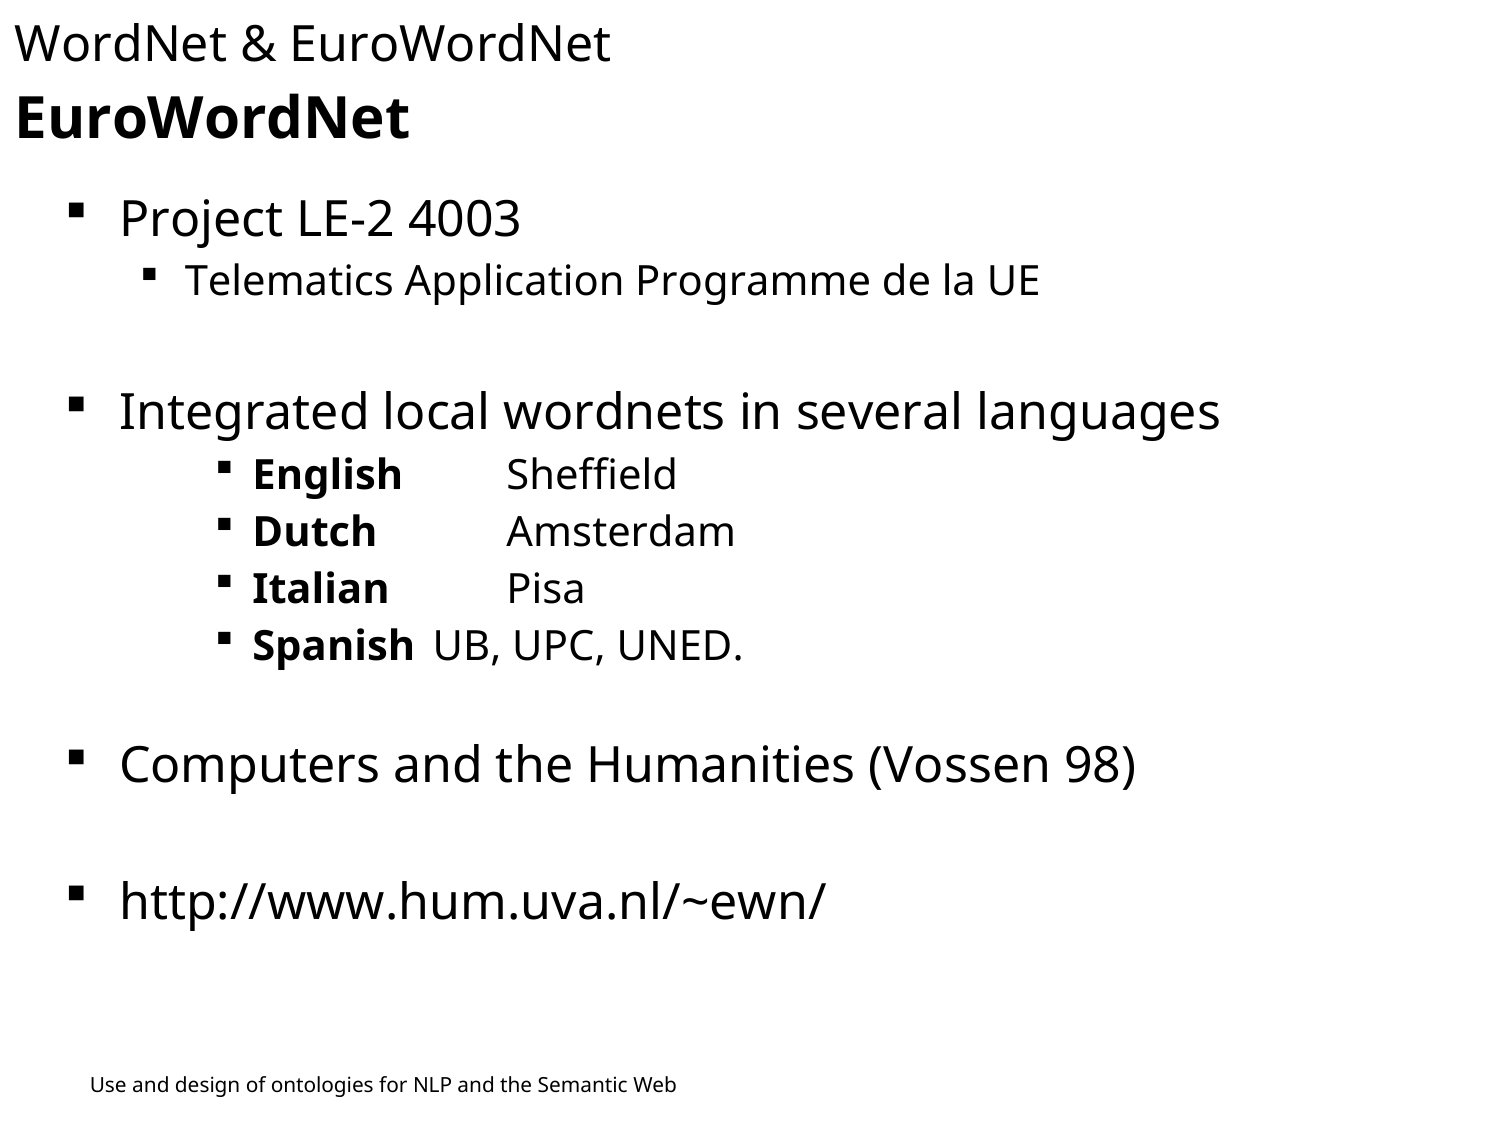

WordNet & EuroWordNet
EuroWordNet
# Project LE-2 4003
Telematics Application Programme de la UE
Integrated local wordnets in several languages
English		Sheffield
Dutch		Amsterdam
Italian		Pisa
Spanish	UB, UPC, UNED.
Computers and the Humanities (Vossen 98)
http://www.hum.uva.nl/~ewn/